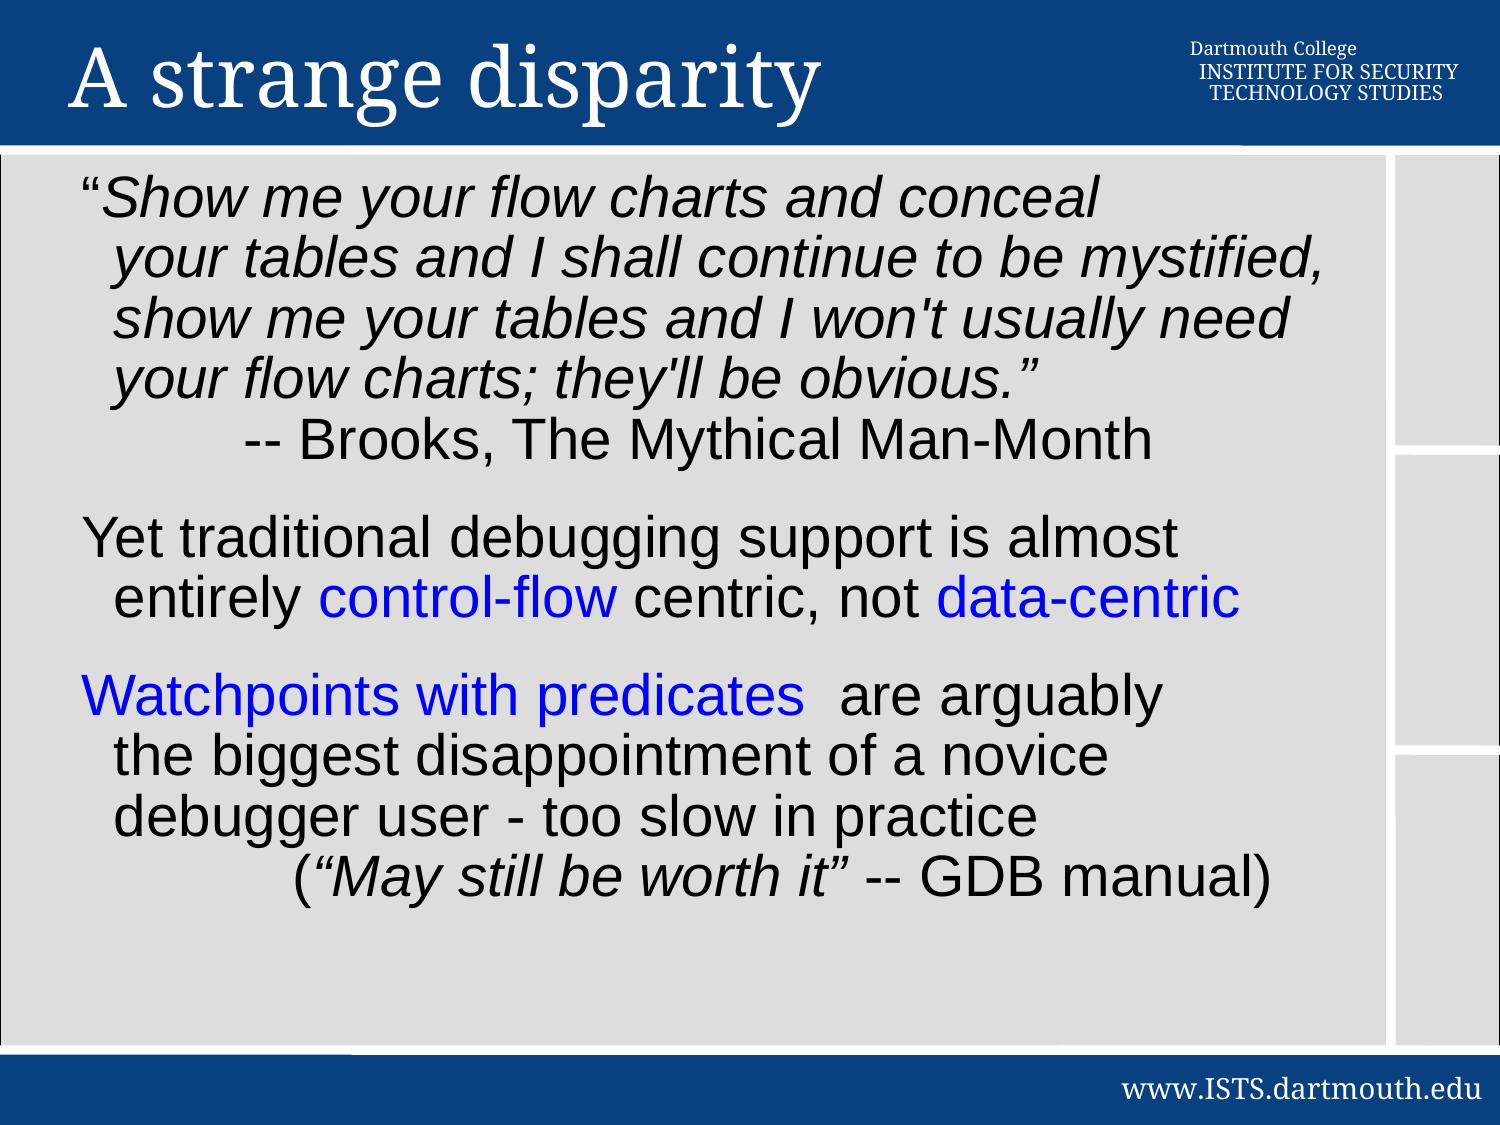

A strange disparity
Dartmouth College
INSTITUTE FOR SECURITY
TECHNOLOGY STUDIES
# “Show me your flow charts and conceal your tables and I shall continue to be mystified, show me your tables and I won't usually need your flow charts; they'll be obvious.” -- Brooks, The Mythical Man-Month
 Yet traditional debugging support is almost
 entirely control-flow centric, not data-centric
 Watchpoints with predicates are arguably
 the biggest disappointment of a novice
 debugger user - too slow in practice
 (“May still be worth it” -- GDB manual)
www.ISTS.dartmouth.edu